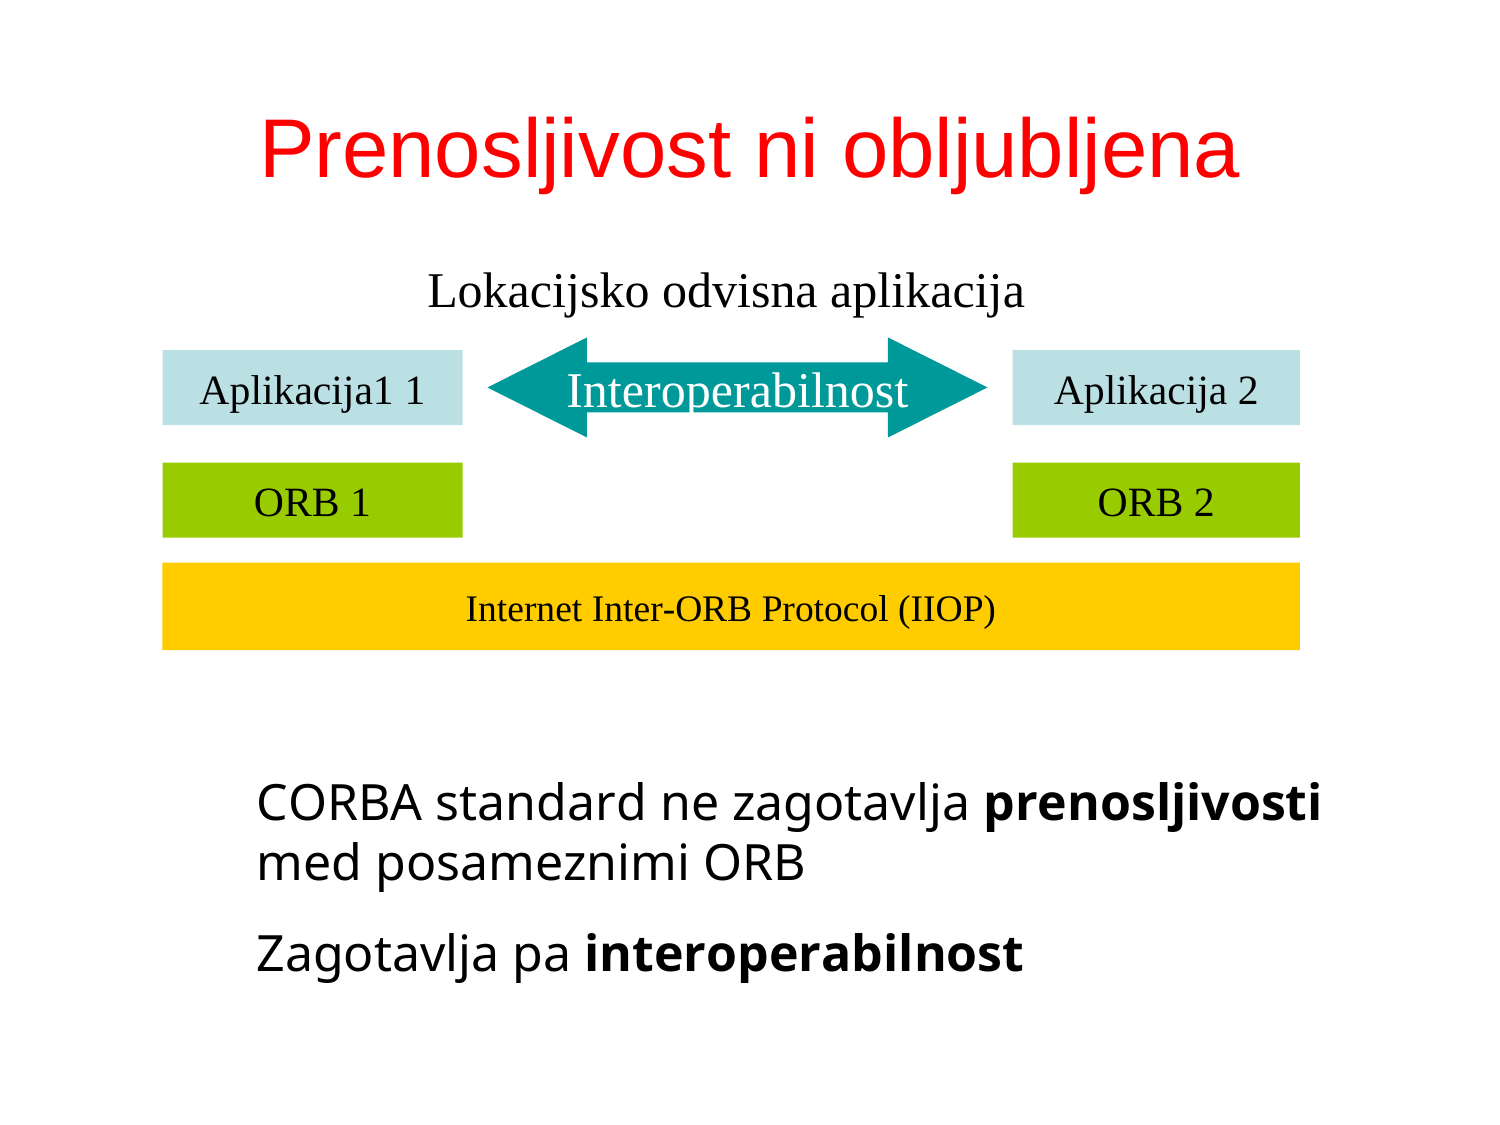

# Prenosljivost ni obljubljena
Lokacijsko odvisna aplikacija
Interoperabilnost
Aplikacija1 1
Aplikacija 2
ORB 1
ORB 2
Internet Inter-ORB Protocol (IIOP)
CORBA standard ne zagotavlja prenosljivosti med posameznimi ORB
Zagotavlja pa interoperabilnost